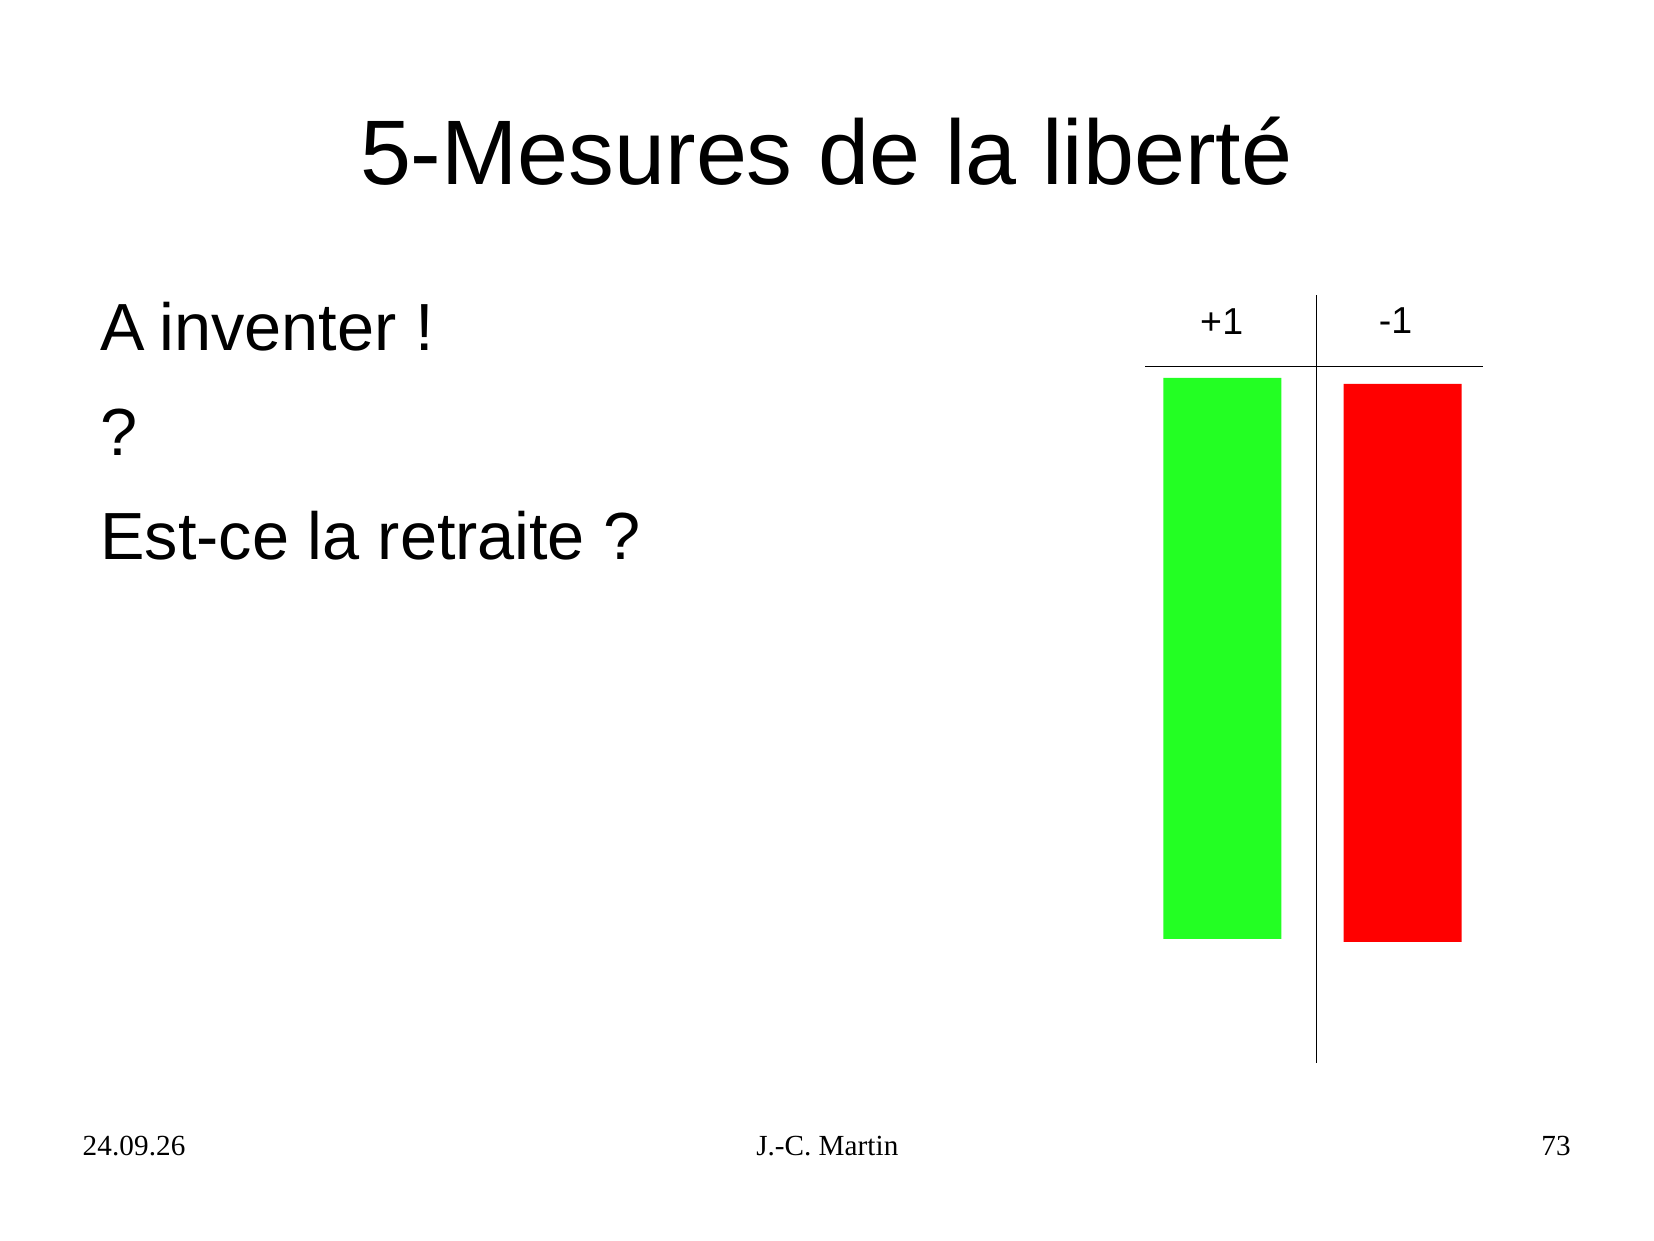

# 5-Mesures de la liberté
A inventer !
?
Est-ce la retraite ?
-1
+1
J.-C. Martin
73